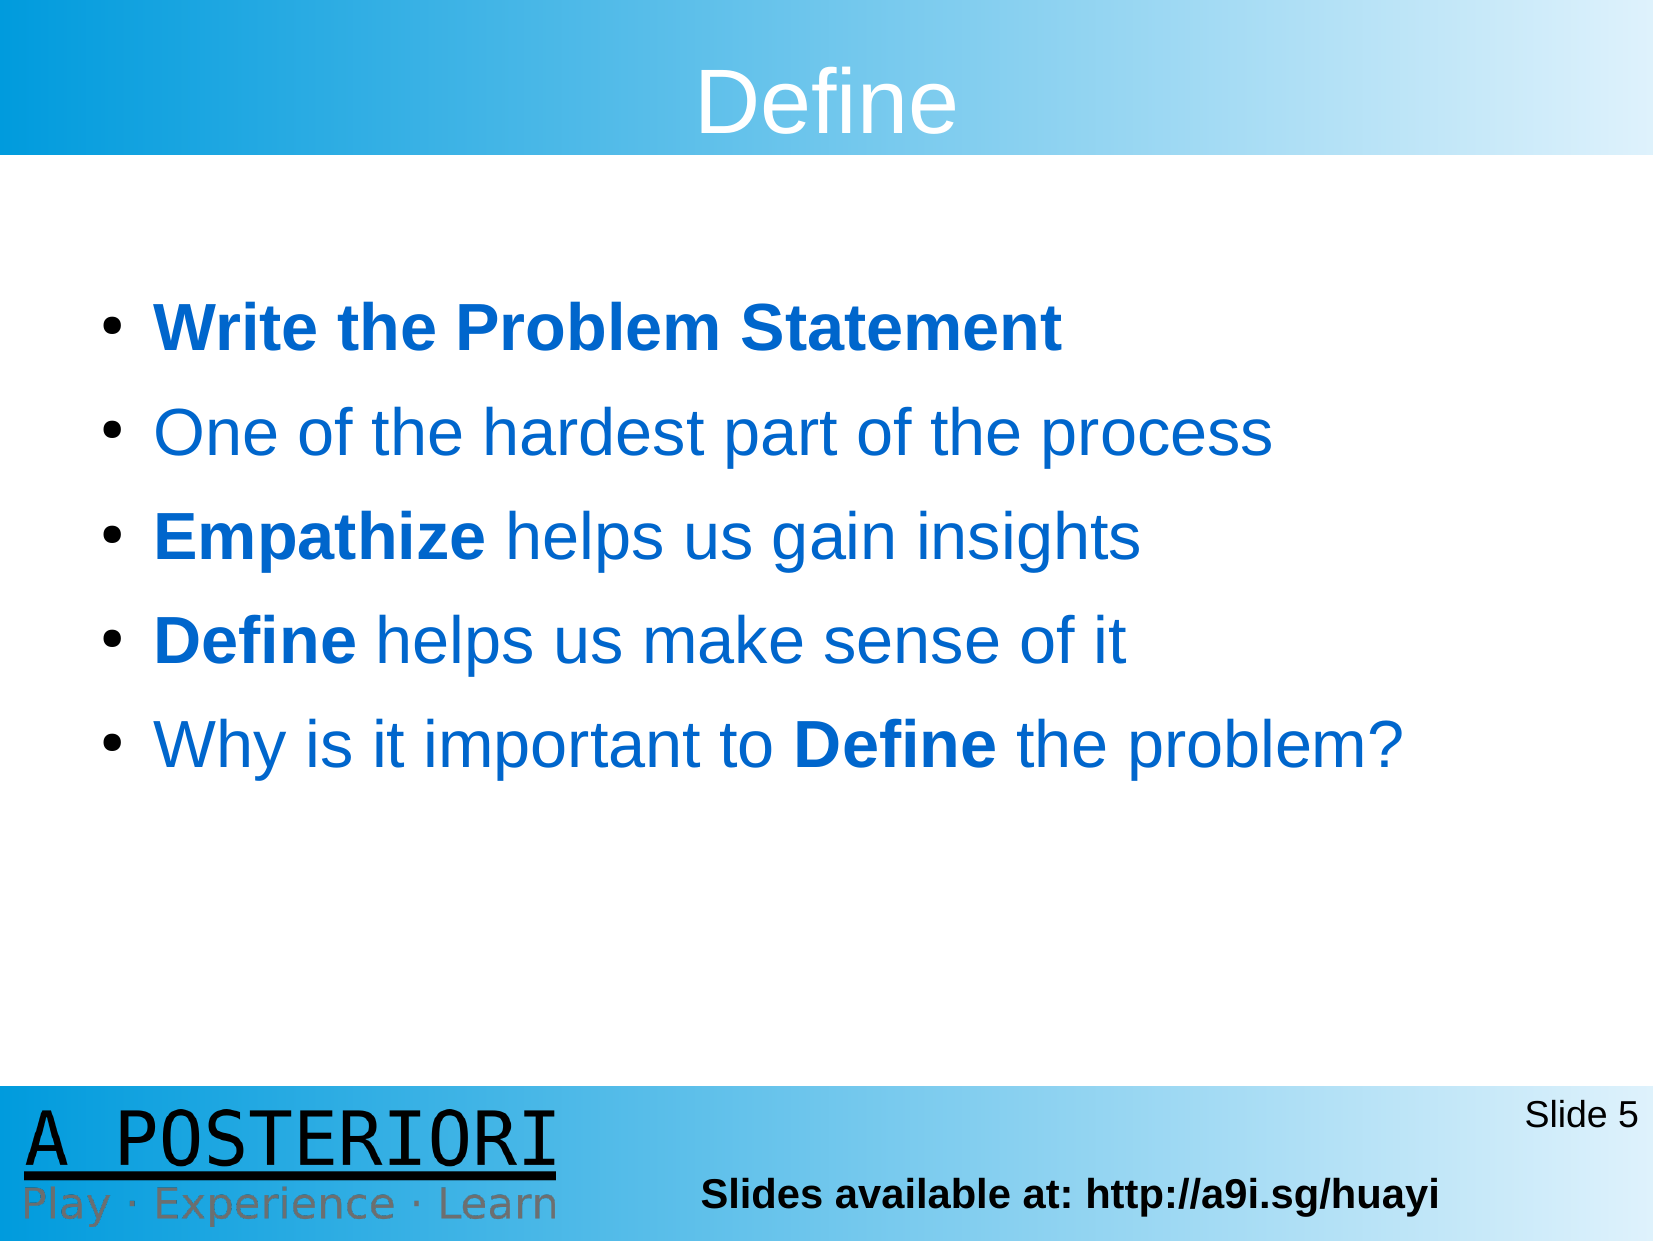

# Define
Write the Problem Statement
One of the hardest part of the process
Empathize helps us gain insights
Define helps us make sense of it
Why is it important to Define the problem?